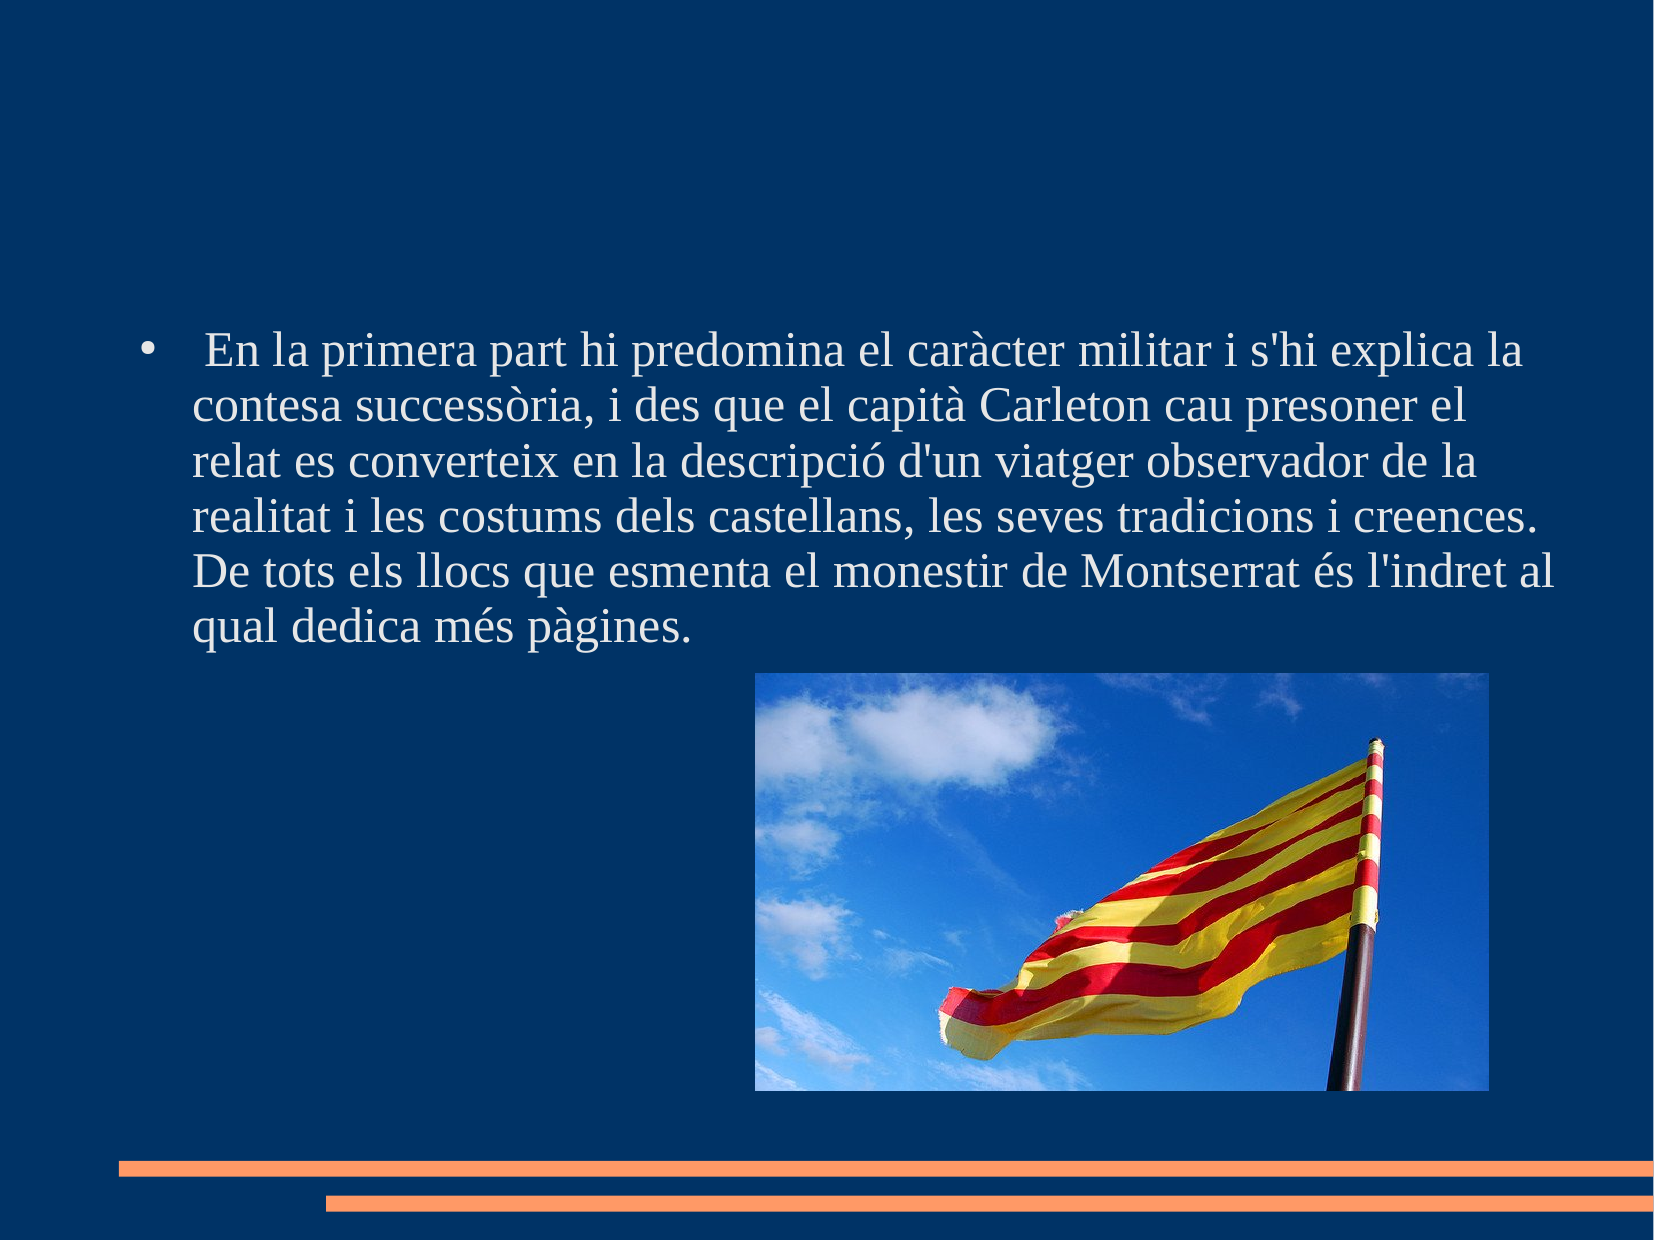

#
 En la primera part hi predomina el caràcter militar i s'hi explica la contesa successòria, i des que el capità Carleton cau presoner el relat es converteix en la descripció d'un viatger observador de la realitat i les costums dels castellans, les seves tradicions i creences. De tots els llocs que esmenta el monestir de Montserrat és l'indret al qual dedica més pàgines.
novela de aventuras por excelencia, epopeya sobre la supervivencia y canto a la superación personal, el libro de Daniel Defoe se ha ido convirtiendo en un clásico con el paso del tiempo y su huella en la literatura universal está más que atestiguada. Pero más allá de toda esta sarta de tópicos, la verdad es que Robinson Crusoe es una novela viva, apasionante y fresca, que aúna momentos de acción con meditaciones reflexivas, conformando así un texto moderno y vibrante.